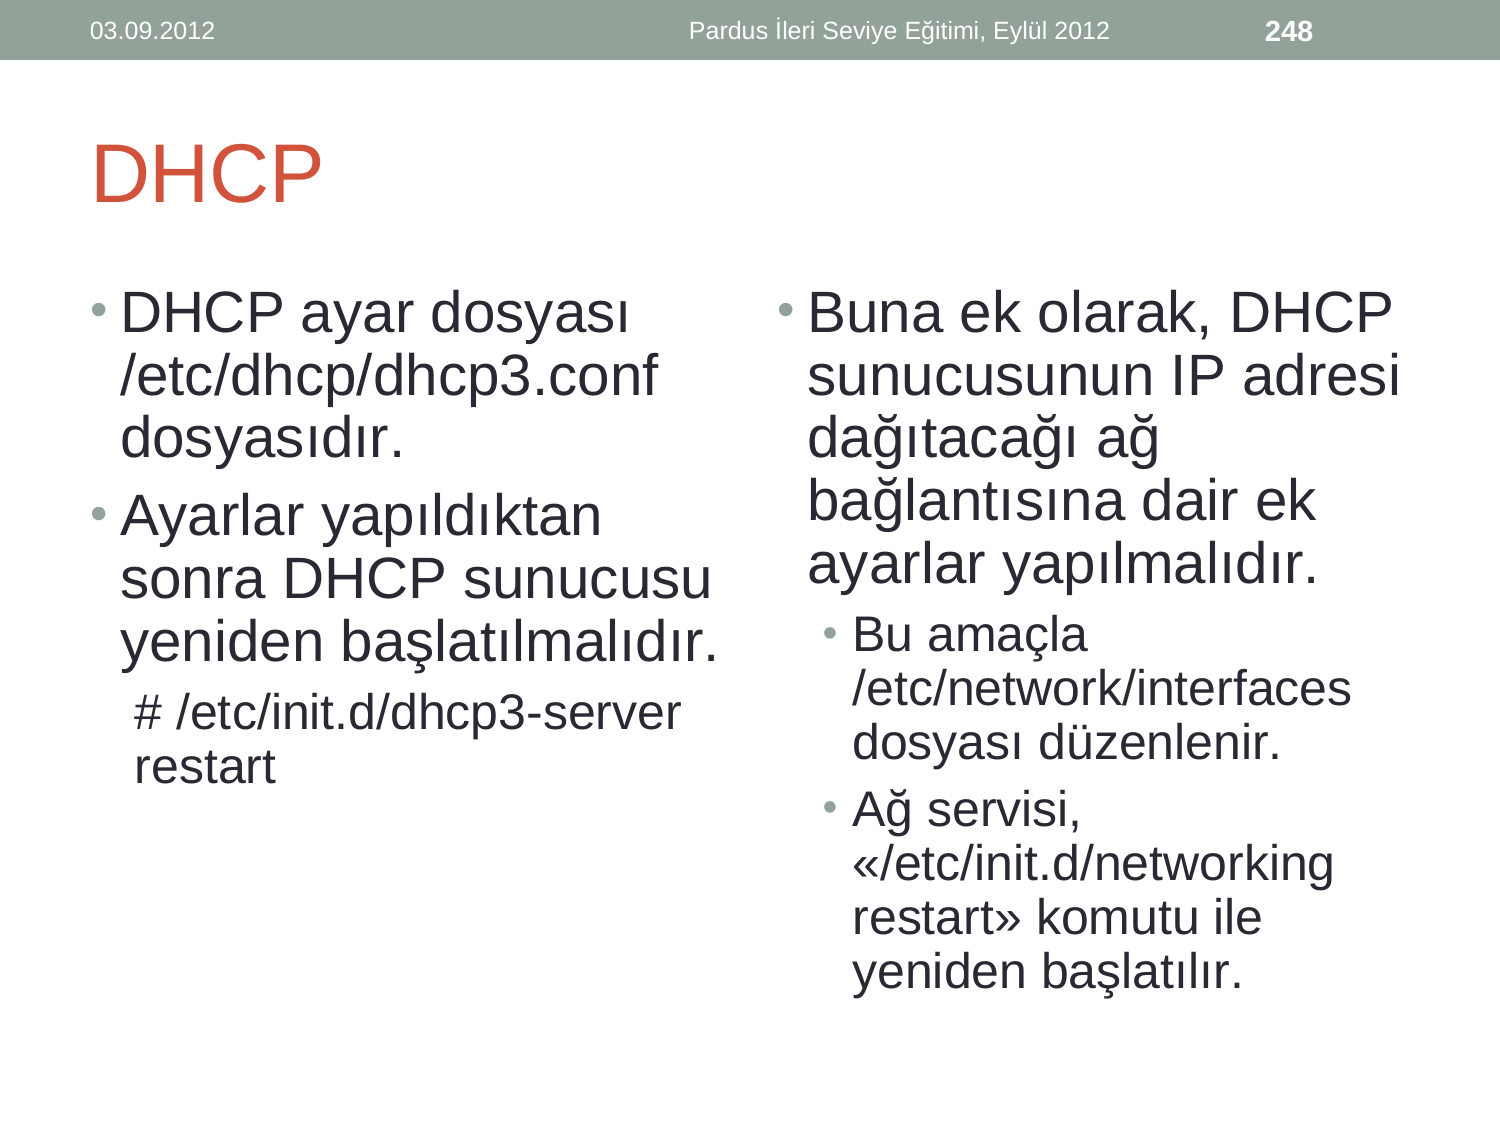

03.09.2012
Pardus İleri Seviye Eğitimi, Eylül 2012
# DHCP
DHCP ayar dosyası /etc/dhcp/dhcp3.conf dosyasıdır.
Ayarlar yapıldıktan sonra DHCP sunucusu yeniden başlatılmalıdır.
# /etc/init.d/dhcp3-server restart
Buna ek olarak, DHCP sunucusunun IP adresi dağıtacağı ağ bağlantısına dair ek ayarlar yapılmalıdır.
Bu amaçla /etc/network/interfaces dosyası düzenlenir.
Ağ servisi, «/etc/init.d/networking restart» komutu ile yeniden başlatılır.